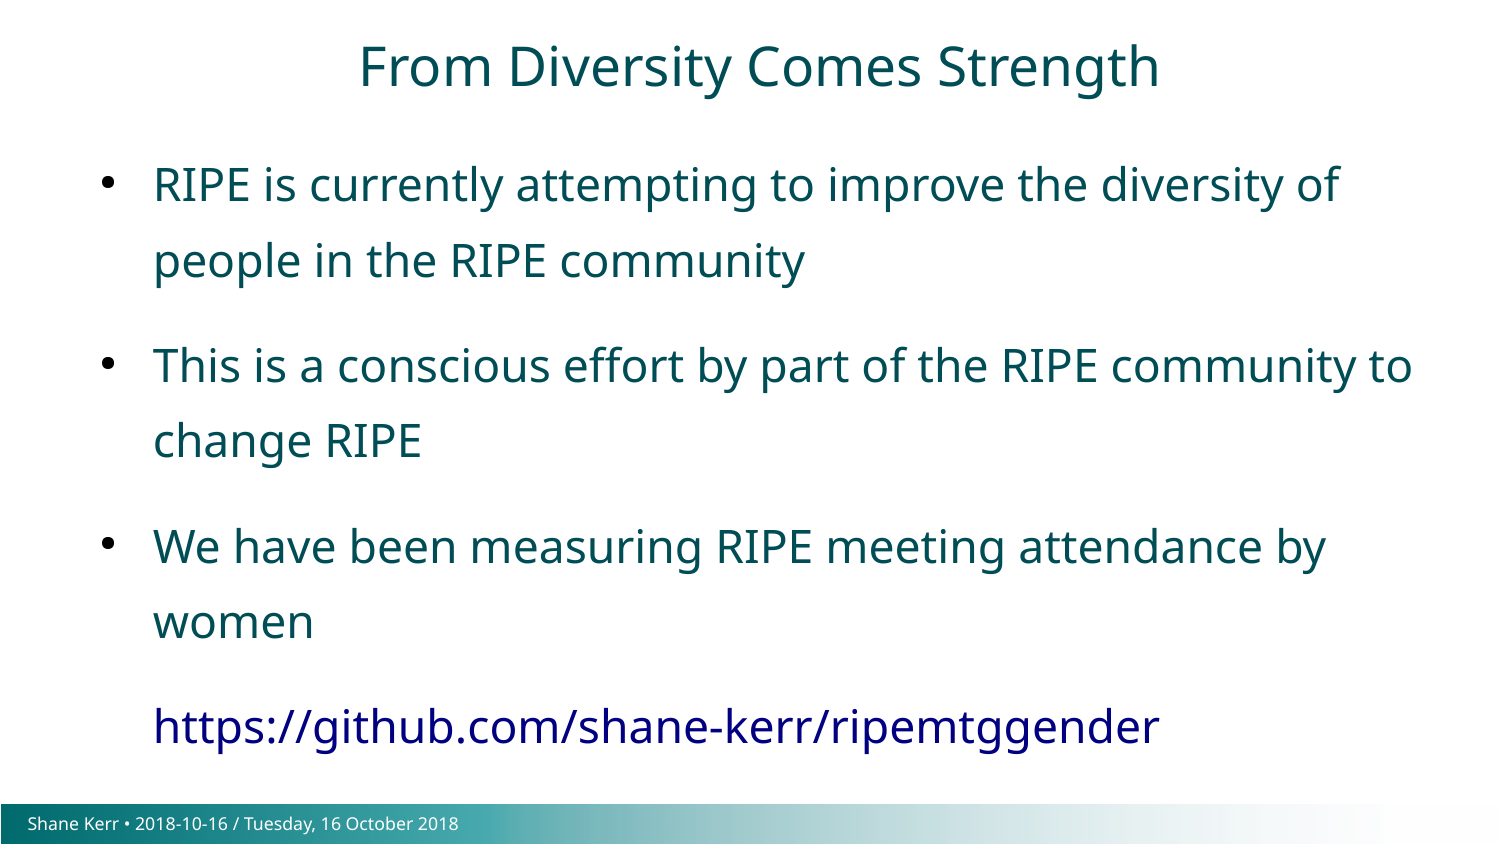

# From Diversity Comes Strength
RIPE is currently attempting to improve the diversity of people in the RIPE community
This is a conscious effort by part of the RIPE community to change RIPE
We have been measuring RIPE meeting attendance by women
https://github.com/shane-kerr/ripemtggender